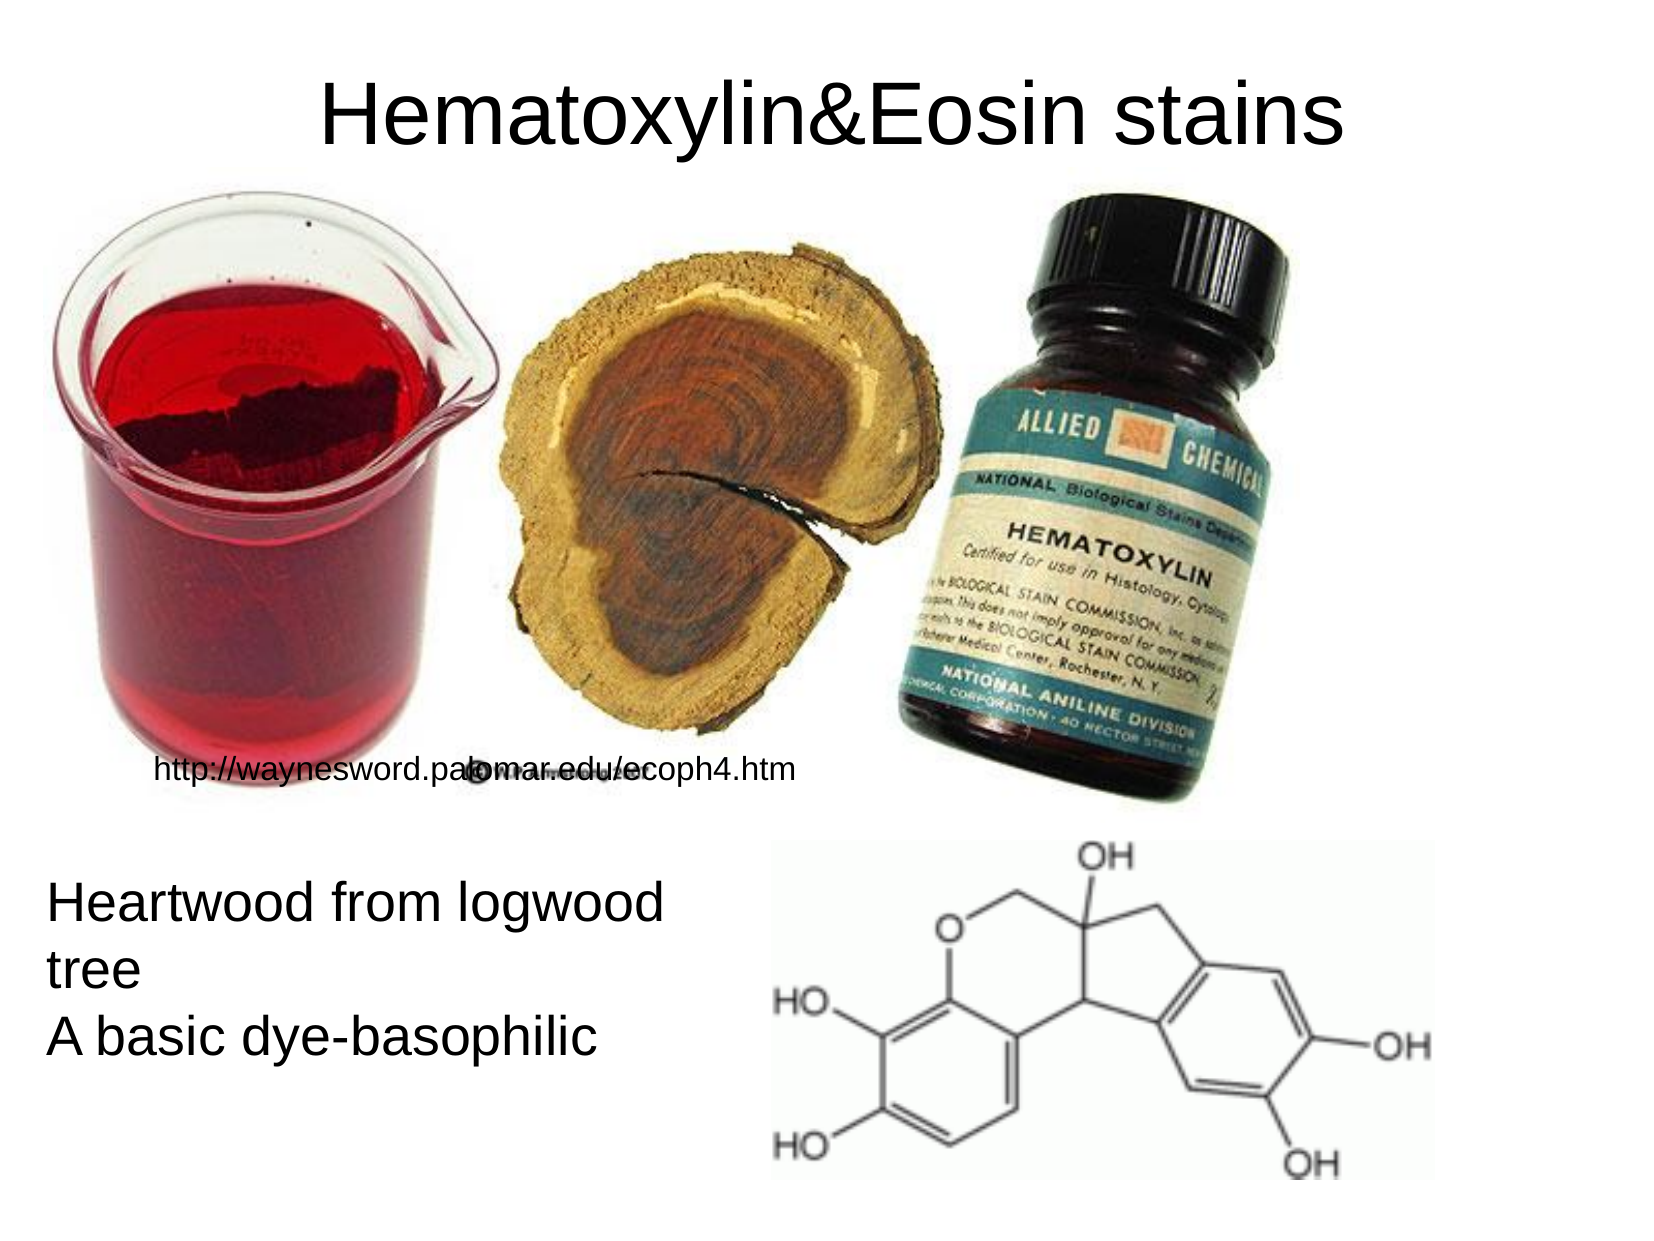

# Hematoxylin&Eosin stains
http://waynesword.palomar.edu/ecoph4.htm
Heartwood from logwood tree
A basic dye-basophilic